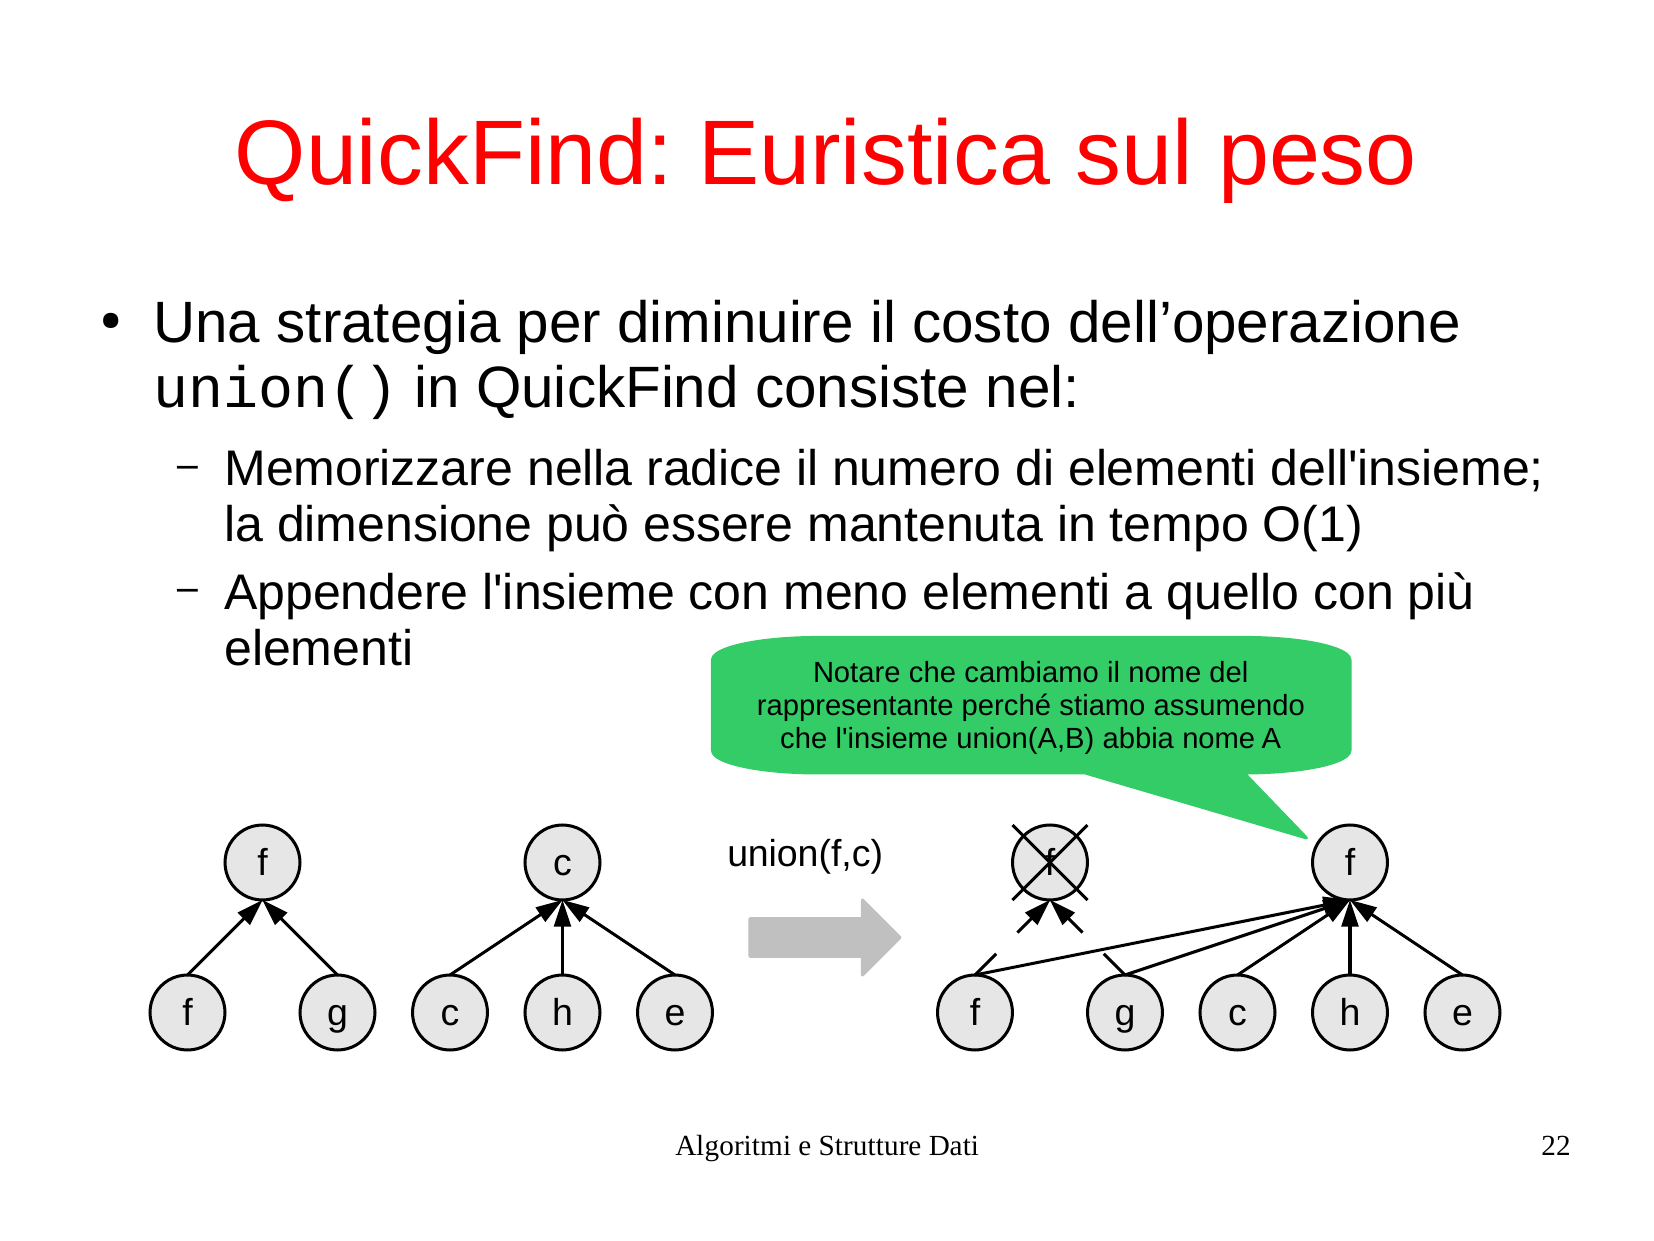

# QuickFind: Euristica sul peso
Una strategia per diminuire il costo dell’operazione union() in QuickFind consiste nel:
Memorizzare nella radice il numero di elementi dell'insieme; la dimensione può essere mantenuta in tempo O(1)
Appendere l'insieme con meno elementi a quello con più elementi
Notare che cambiamo il nome del rappresentante perché stiamo assumendo che l'insieme union(A,B) abbia nome A
f
c
union(f,c)
f
f
f
g
c
h
e
f
g
c
h
e
Algoritmi e Strutture Dati
22